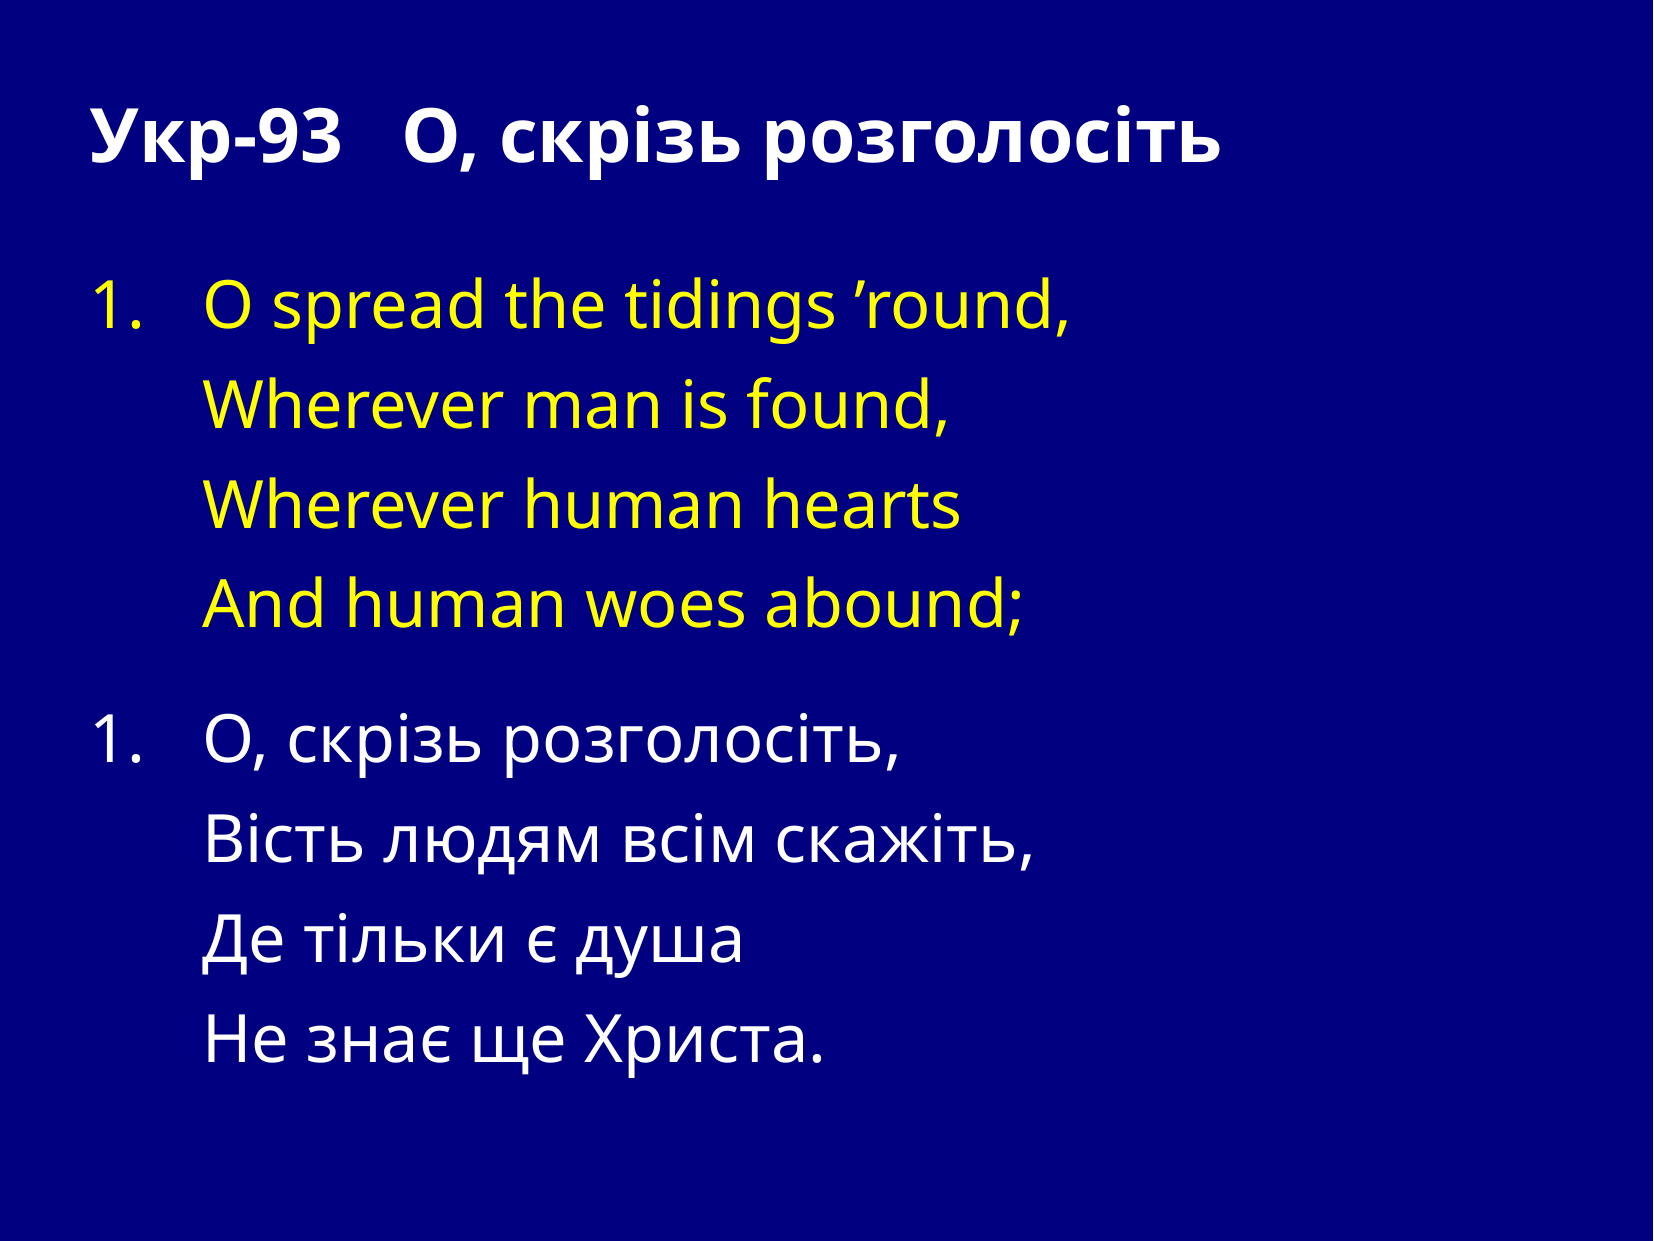

Укр-93 О, скрізь розголосіть
1.	O spread the tidings ’round,
	Wherever man is found,
	Wherever human hearts
	And human woes abound;
1.	О, скрізь розголосіть,
	Вість людям всім скажіть,
	Де тільки є душа
	Не знає ще Христа.